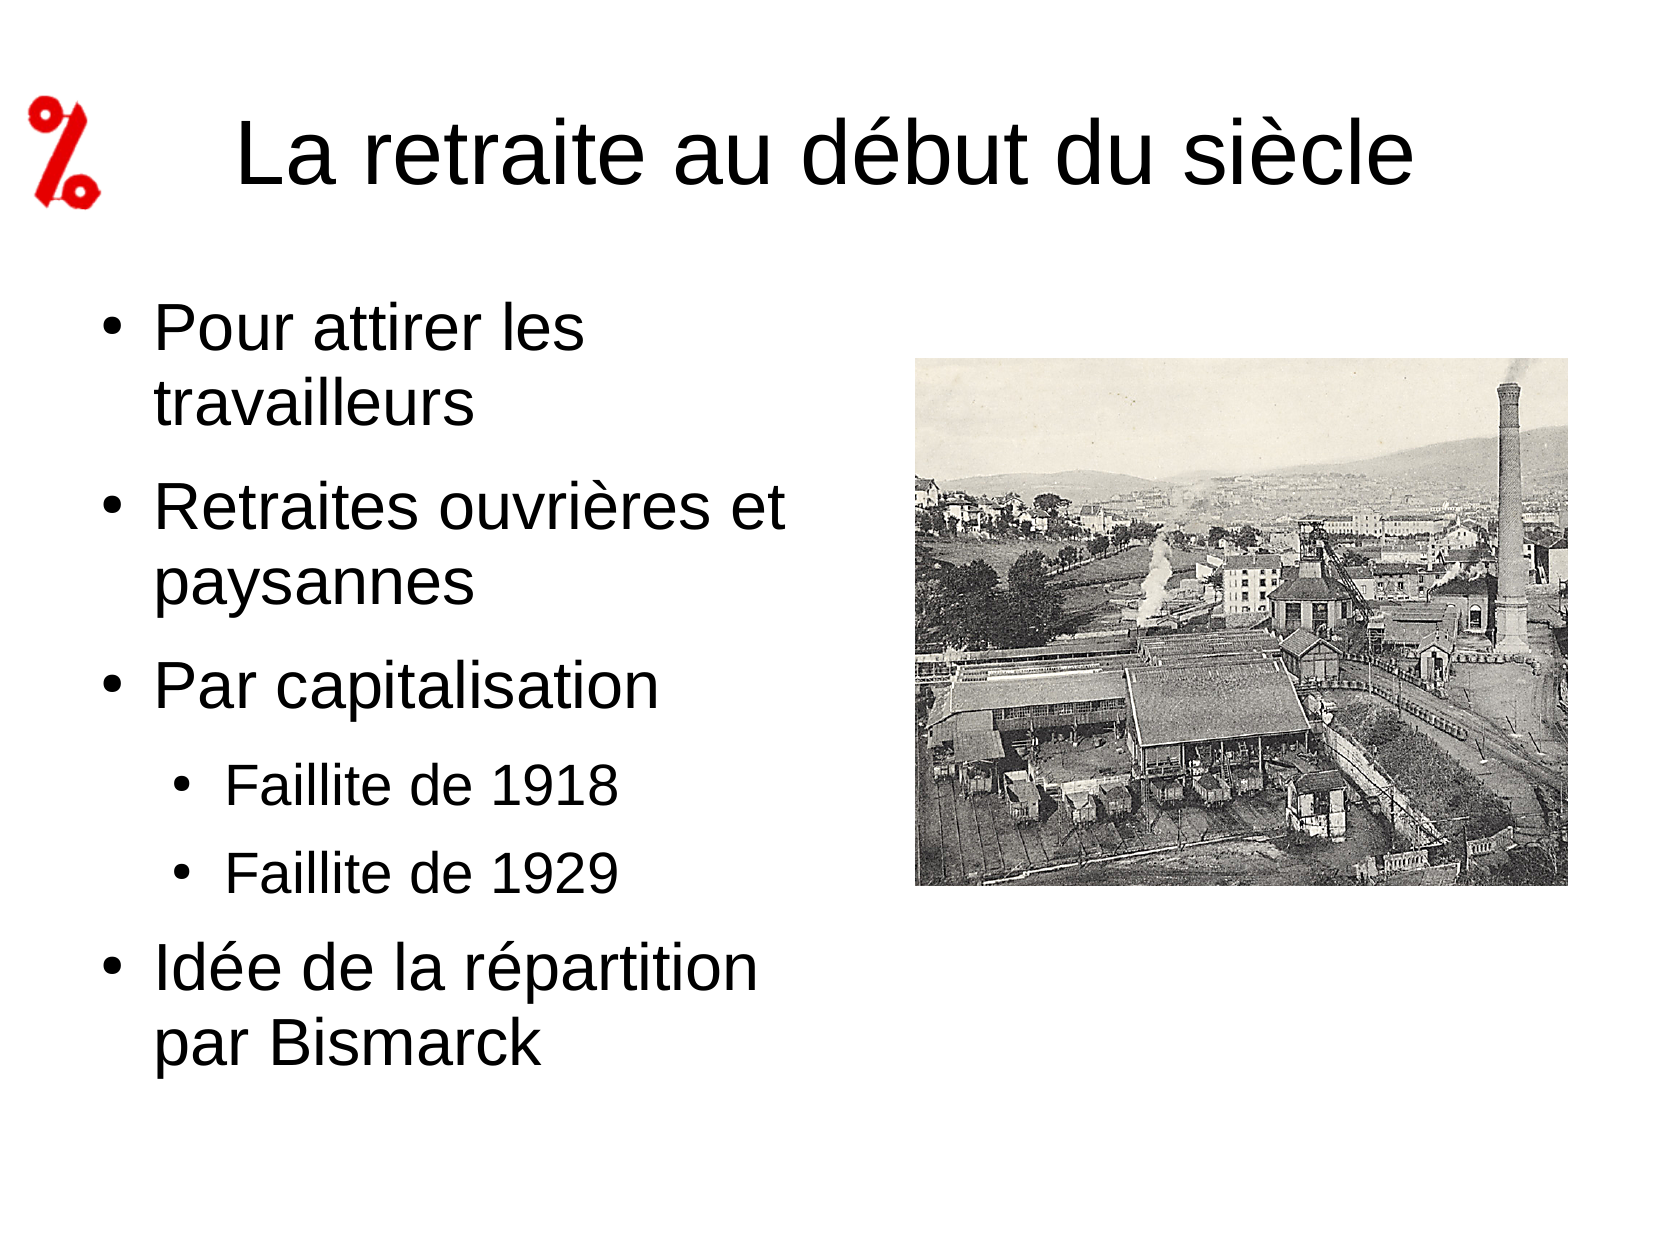

# La retraite au début du siècle
Pour attirer les travailleurs
Retraites ouvrières et paysannes
Par capitalisation
Faillite de 1918
Faillite de 1929
Idée de la répartition par Bismarck